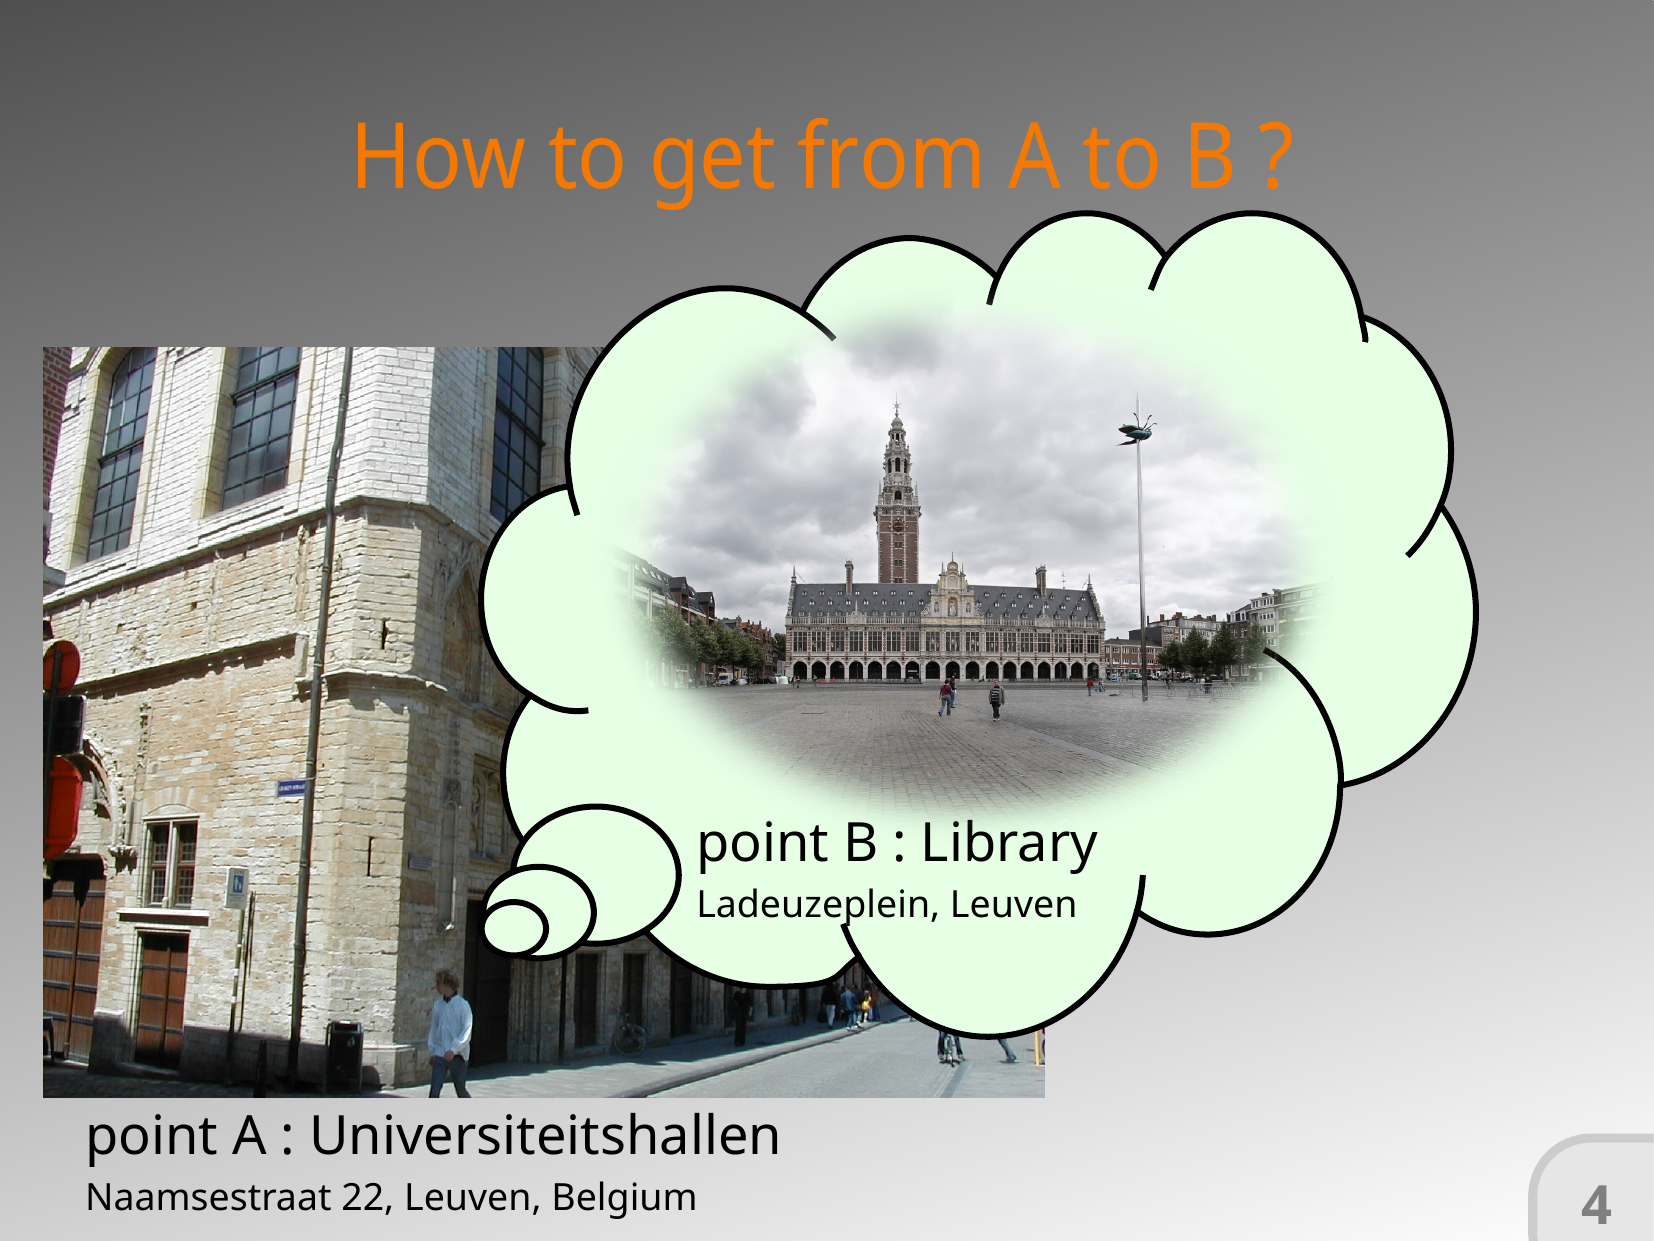

# How to get from A to B ?
point B : Library
Ladeuzeplein, Leuven
point A : Universiteitshallen
Naamsestraat 22, Leuven, Belgium
4